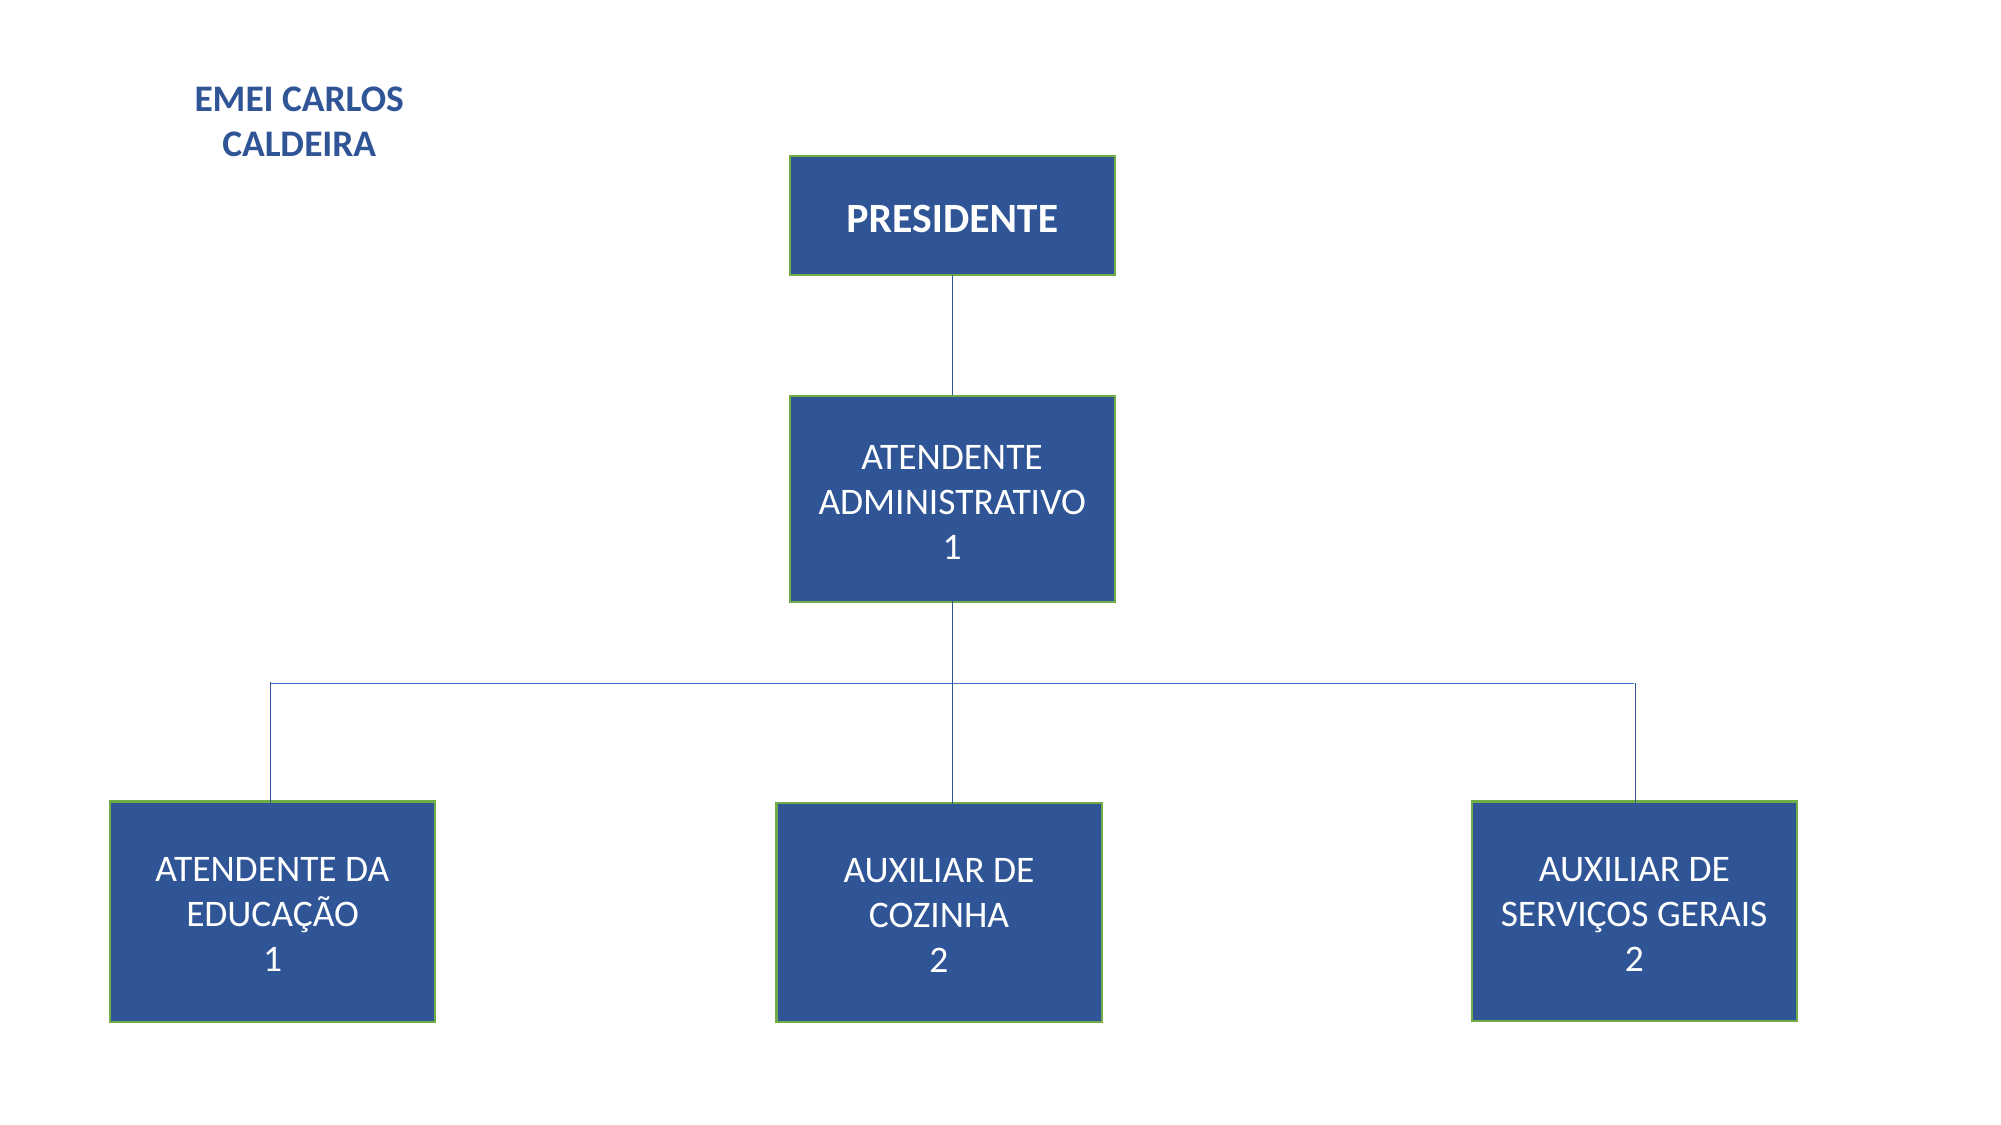

EMEI CARLOS CALDEIRA
PRESIDENTE
ATENDENTE ADMINISTRATIVO
1
ATENDENTE DA EDUCAÇÃO
1
AUXILIAR DE SERVIÇOS GERAIS
2
AUXILIAR DE COZINHA
2